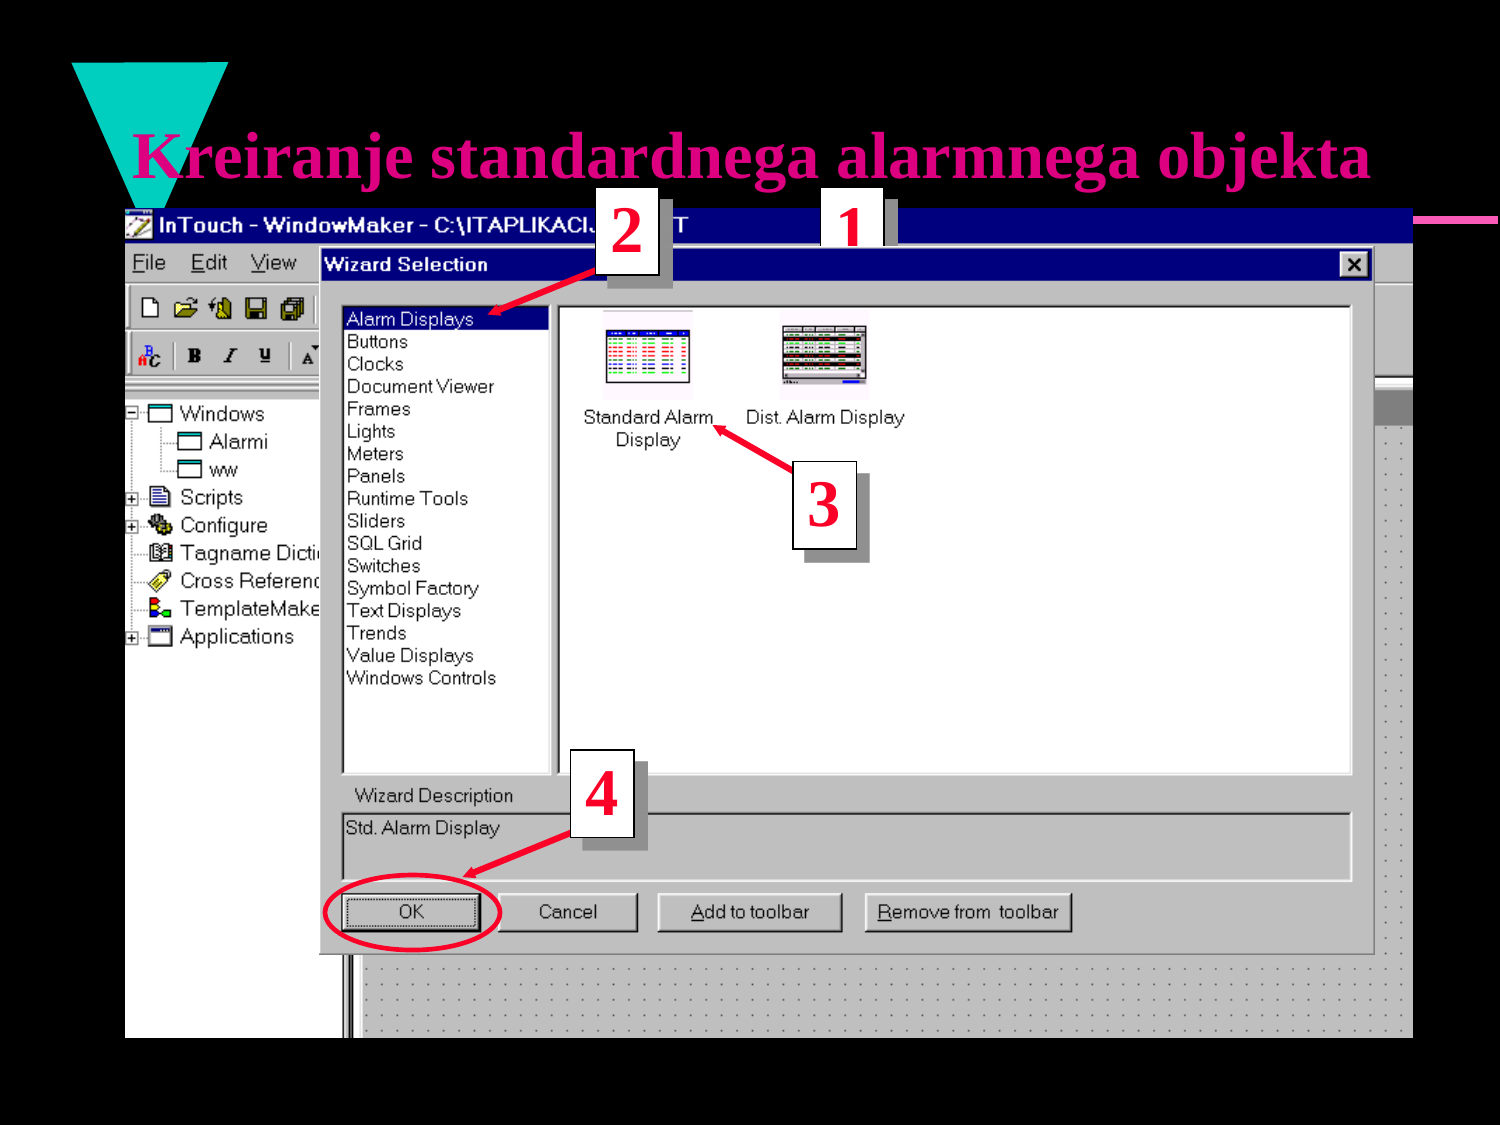

# Kreiranje standardnega alarmnega objekta
2
1
3
4
RVP2
Alarmi in Dogodki
26